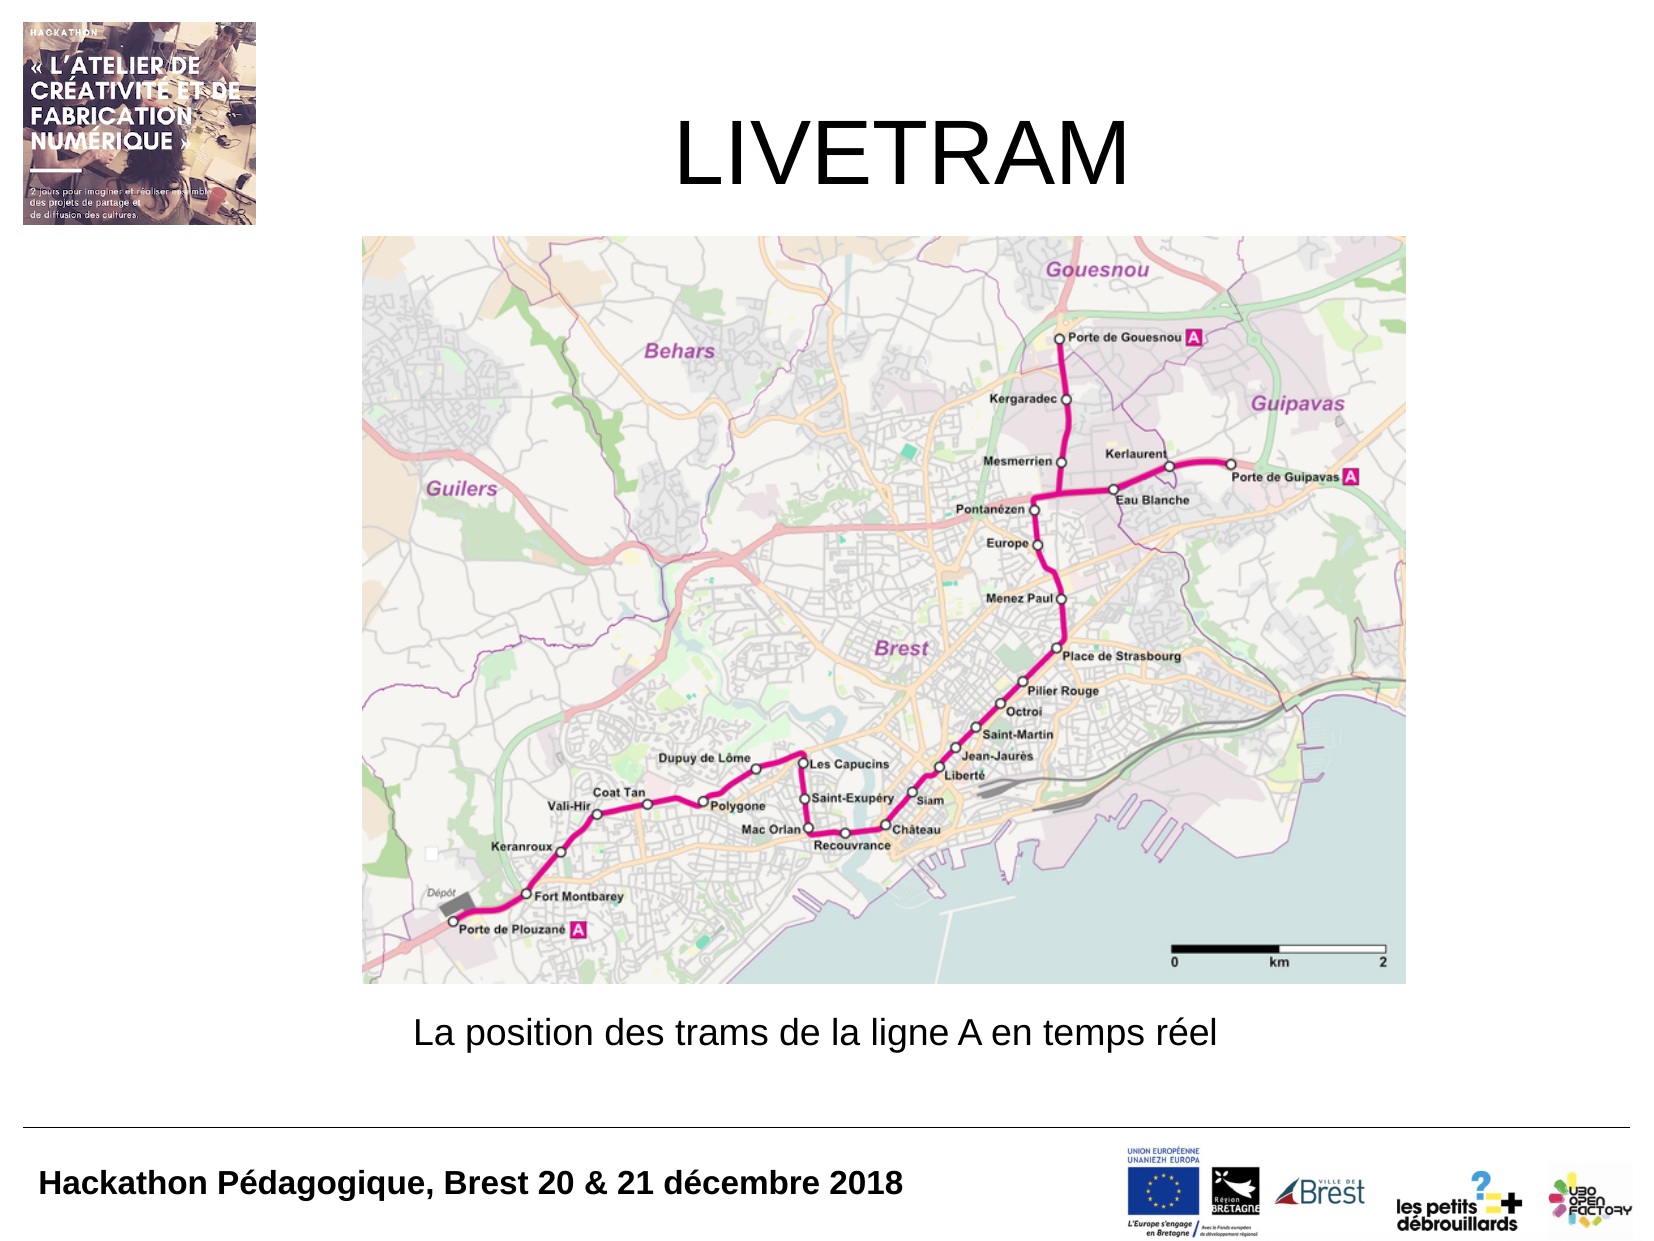

# LIVETRAM
La position des trams de la ligne A en temps réel
Hackathon Pédagogique, Brest 20 & 21 décembre 2018